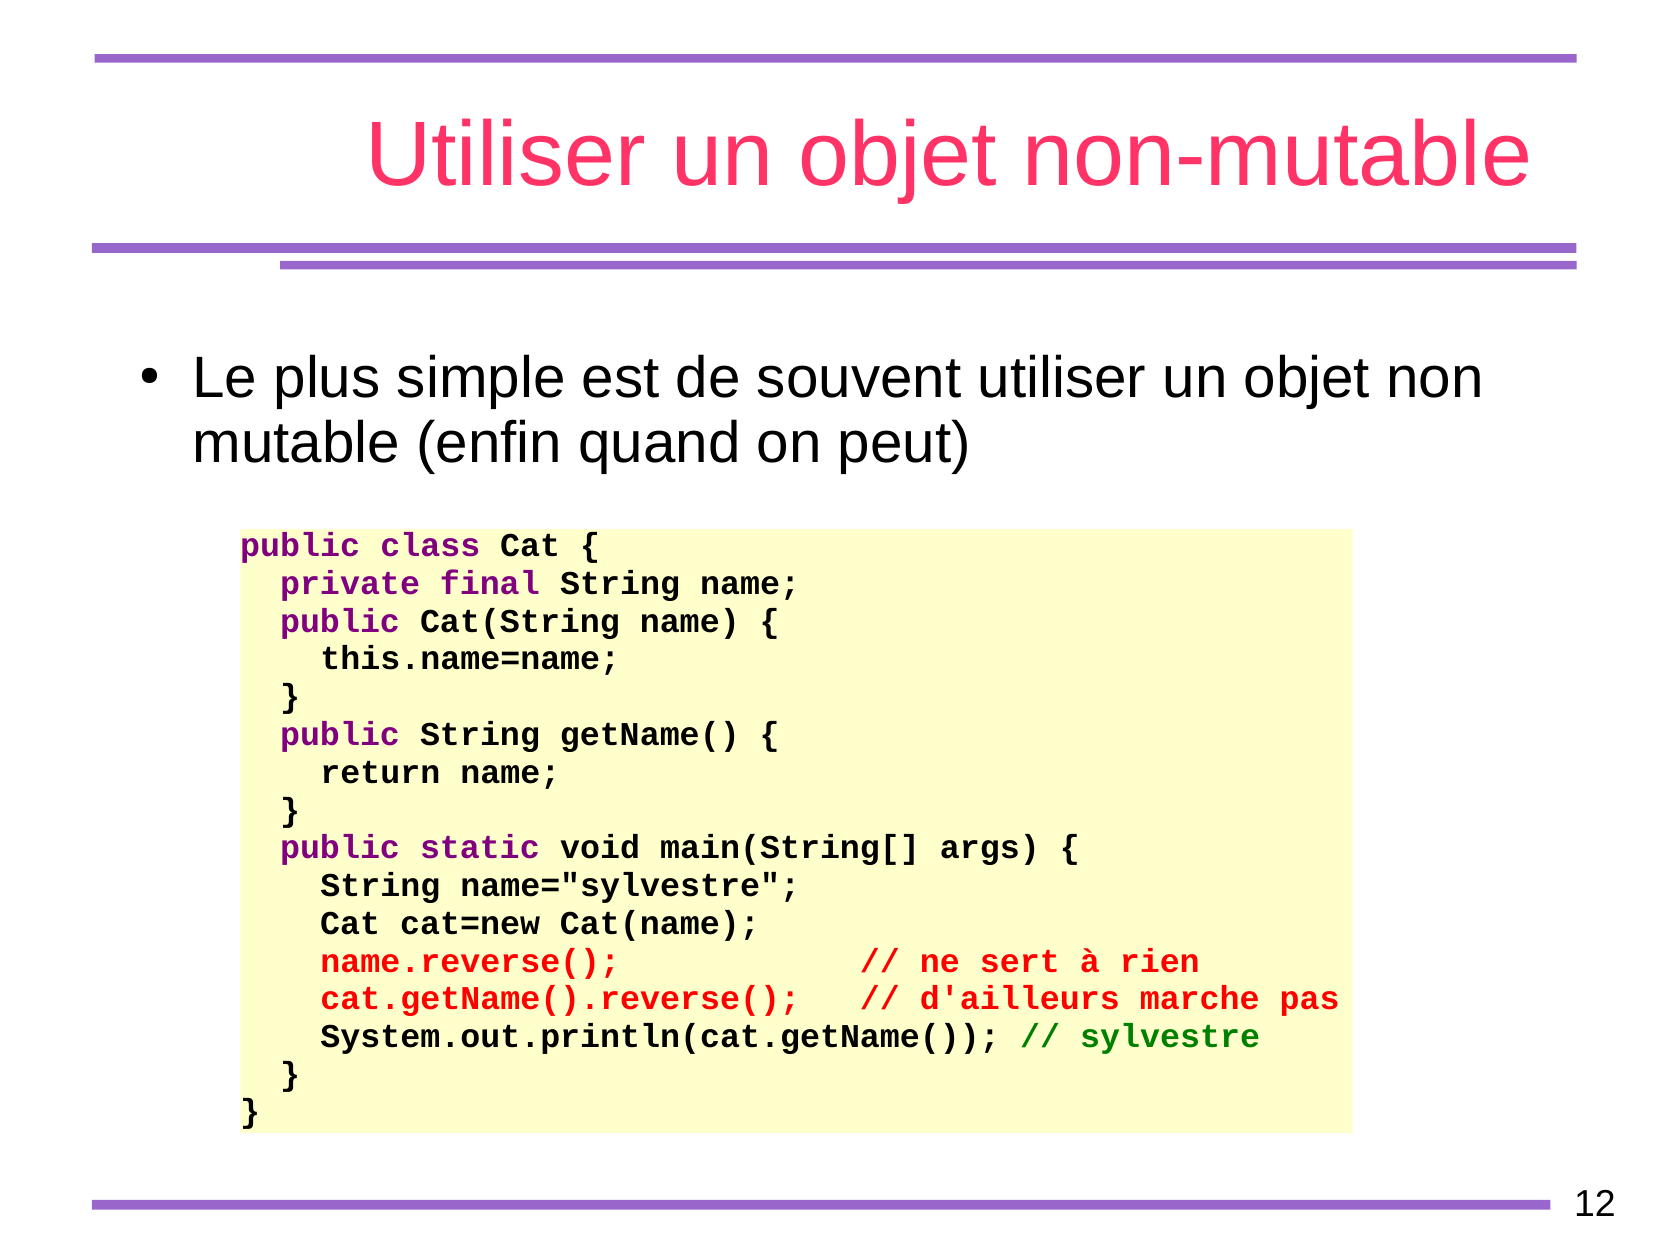

# Utiliser un objet non-mutable
Le plus simple est de souvent utiliser un objet non mutable (enfin quand on peut)
public class Cat {
 private final String name;
 public Cat(String name) {
 this.name=name;
 }
 public String getName() {
 return name;
 }
 public static void main(String[] args) {
 String name="sylvestre";
 Cat cat=new Cat(name);
 name.reverse(); // ne sert à rien
 cat.getName().reverse(); // d'ailleurs marche pas
 System.out.println(cat.getName()); // sylvestre
 }
}